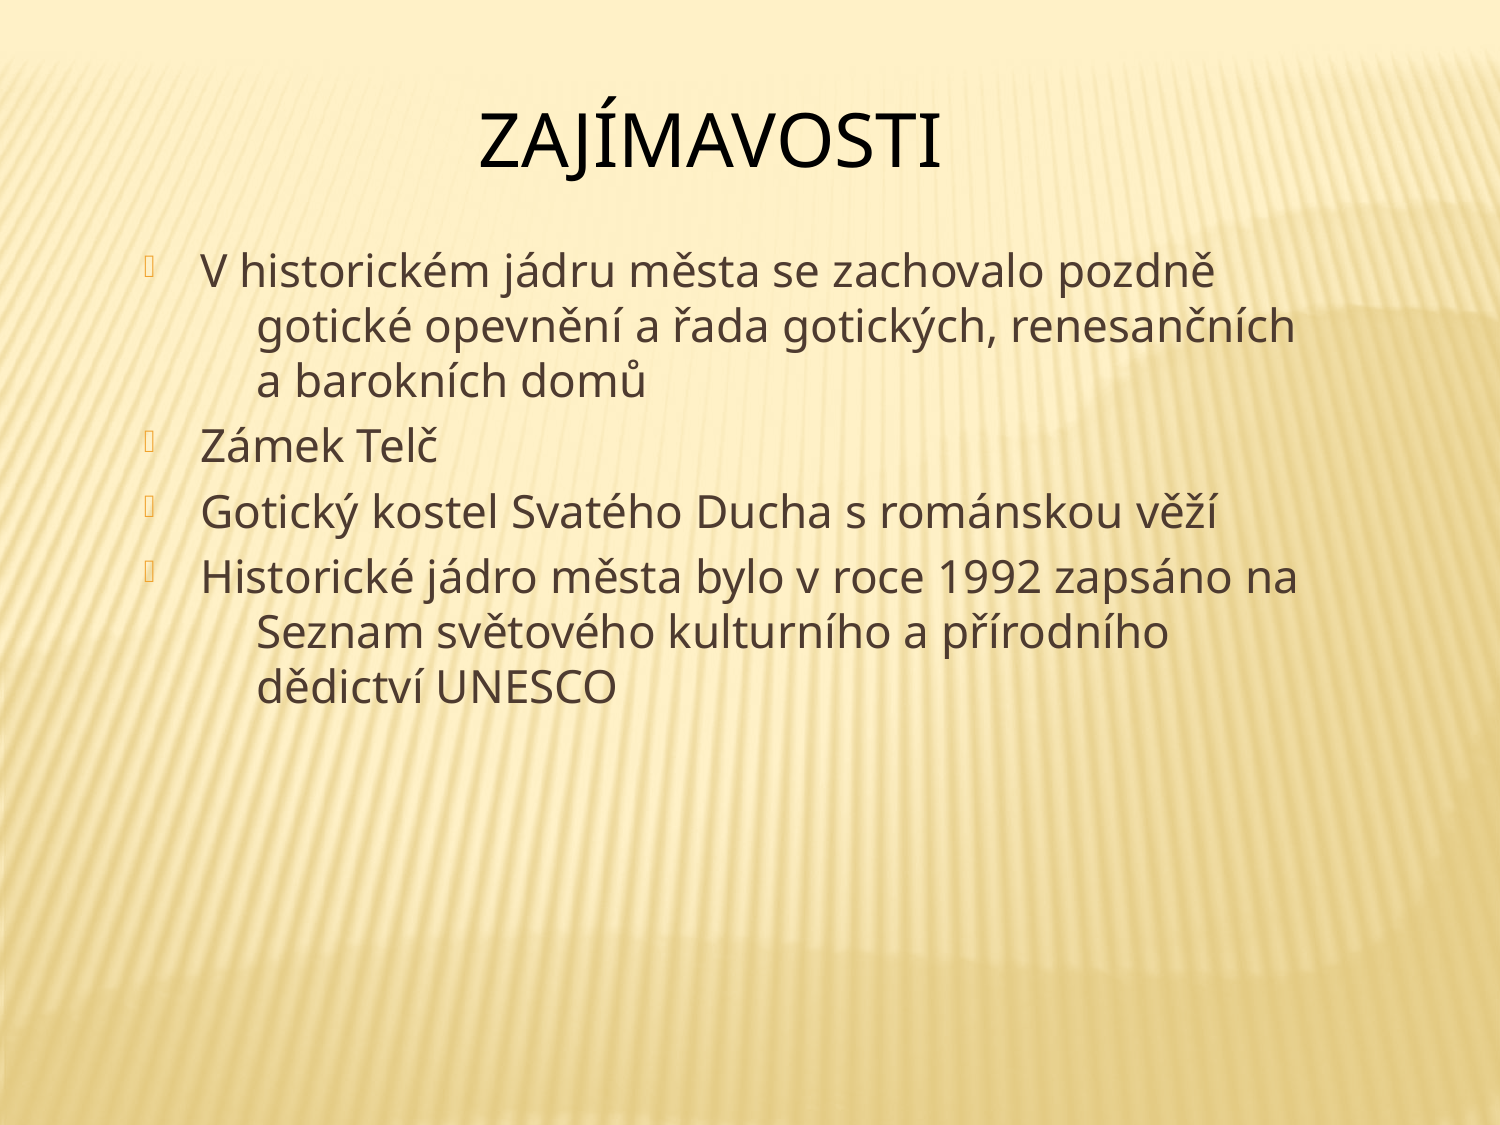

# Zajímavosti
V historickém jádru města se zachovalo pozdně gotické opevnění a řada gotických, renesančních a barokních domů
Zámek Telč
Gotický kostel Svatého Ducha s románskou věží
Historické jádro města bylo v roce 1992 zapsáno na Seznam světového kulturního a přírodního dědictví UNESCO